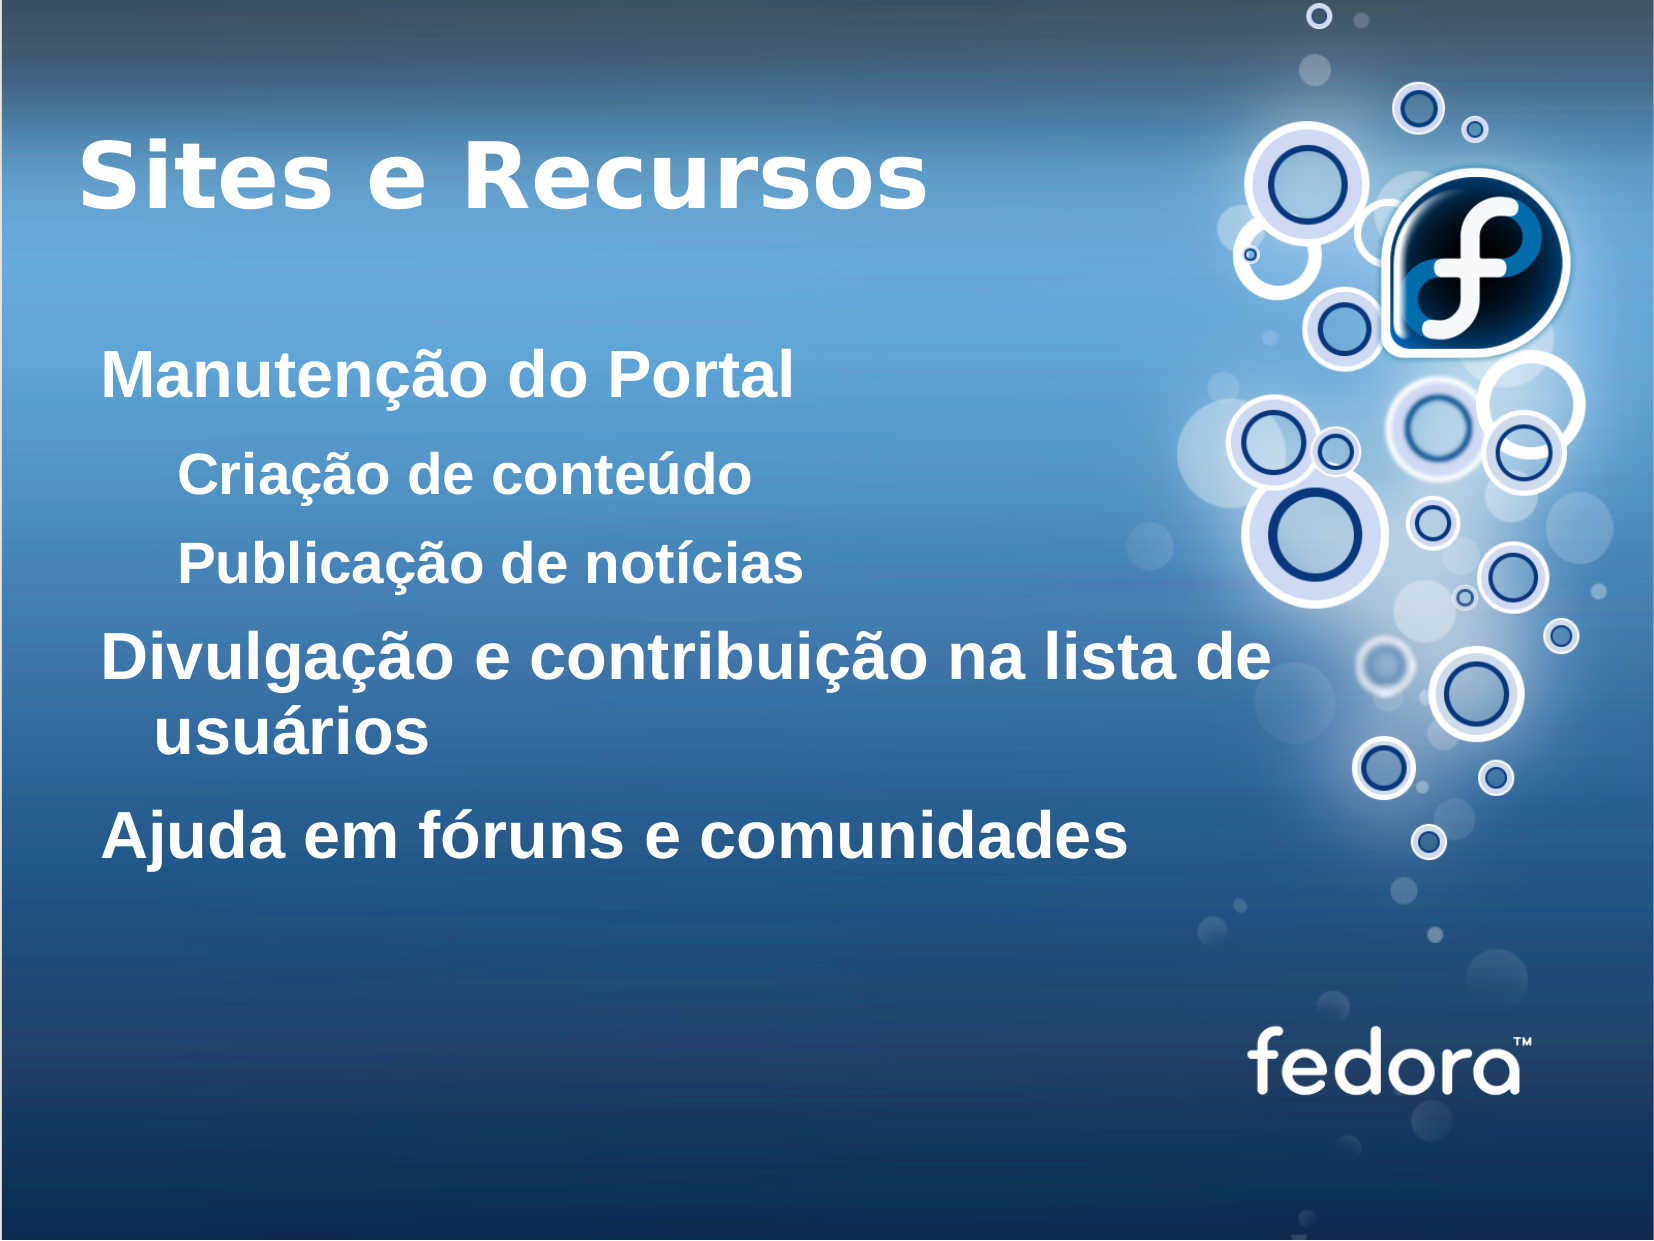

# Sites e Recursos
Manutenção do Portal
Criação de conteúdo
Publicação de notícias
Divulgação e contribuição na lista de usuários
Ajuda em fóruns e comunidades